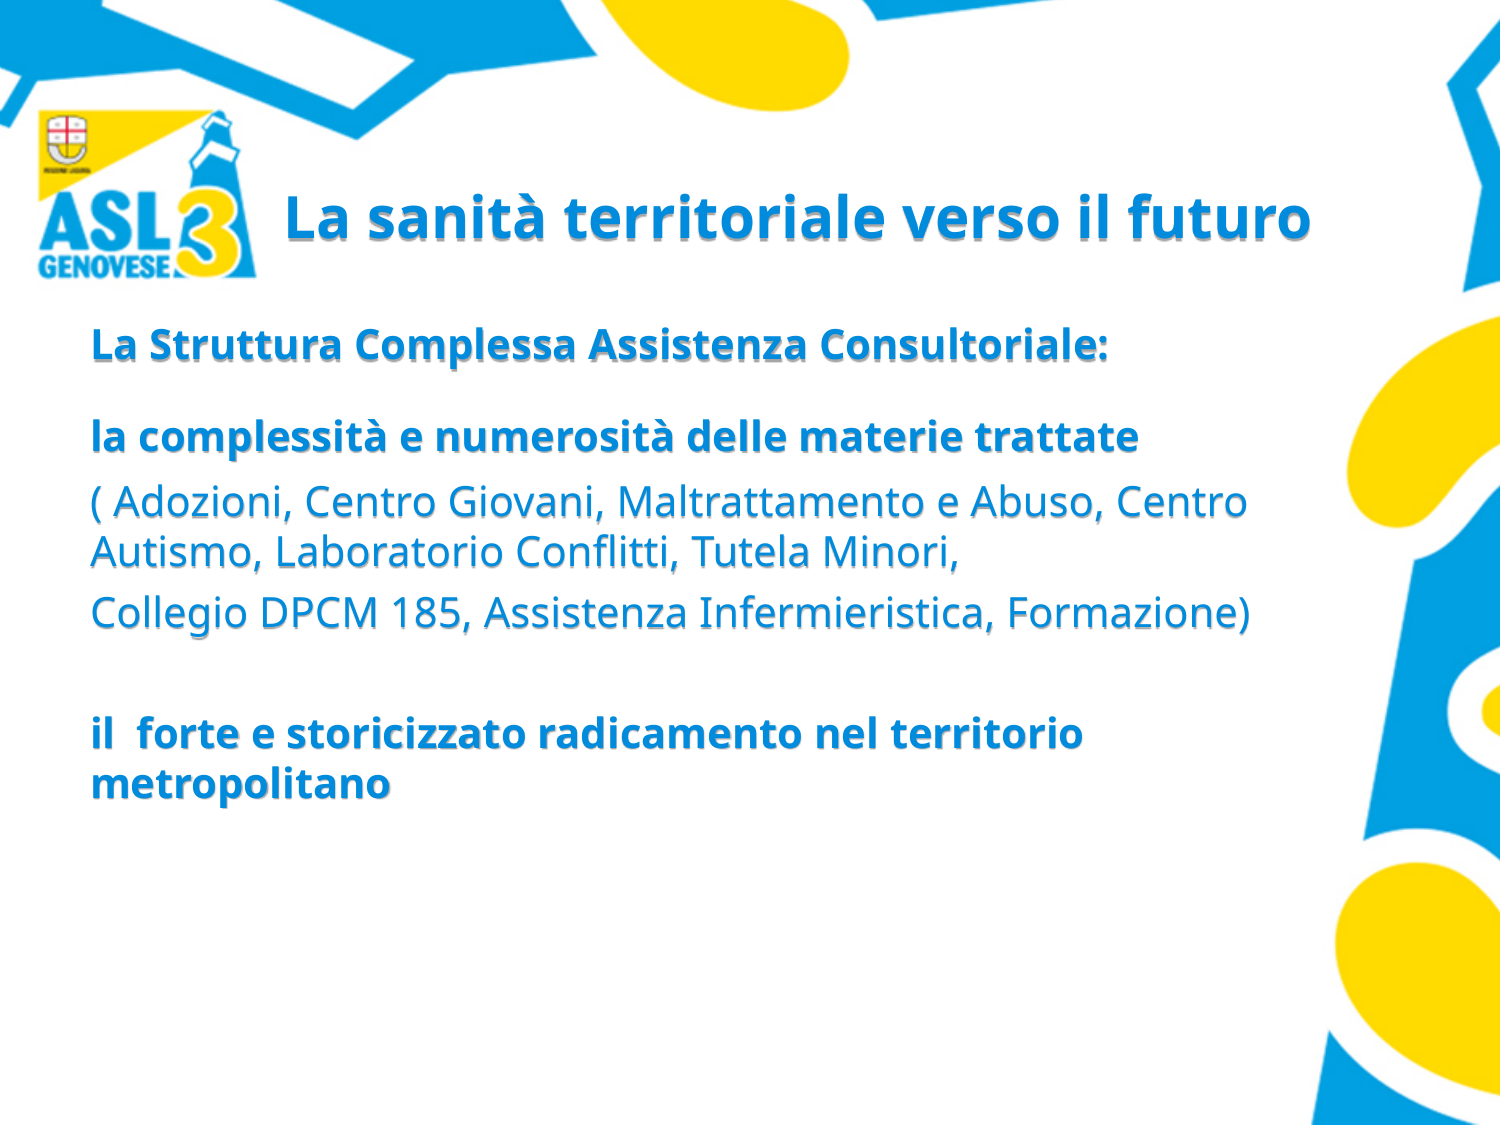

# La sanità territoriale verso il futuro
La Struttura Complessa Assistenza Consultoriale:
la complessità e numerosità delle materie trattate
( Adozioni, Centro Giovani, Maltrattamento e Abuso, Centro Autismo, Laboratorio Conflitti, Tutela Minori,
Collegio DPCM 185, Assistenza Infermieristica, Formazione)
il forte e storicizzato radicamento nel territorio metropolitano